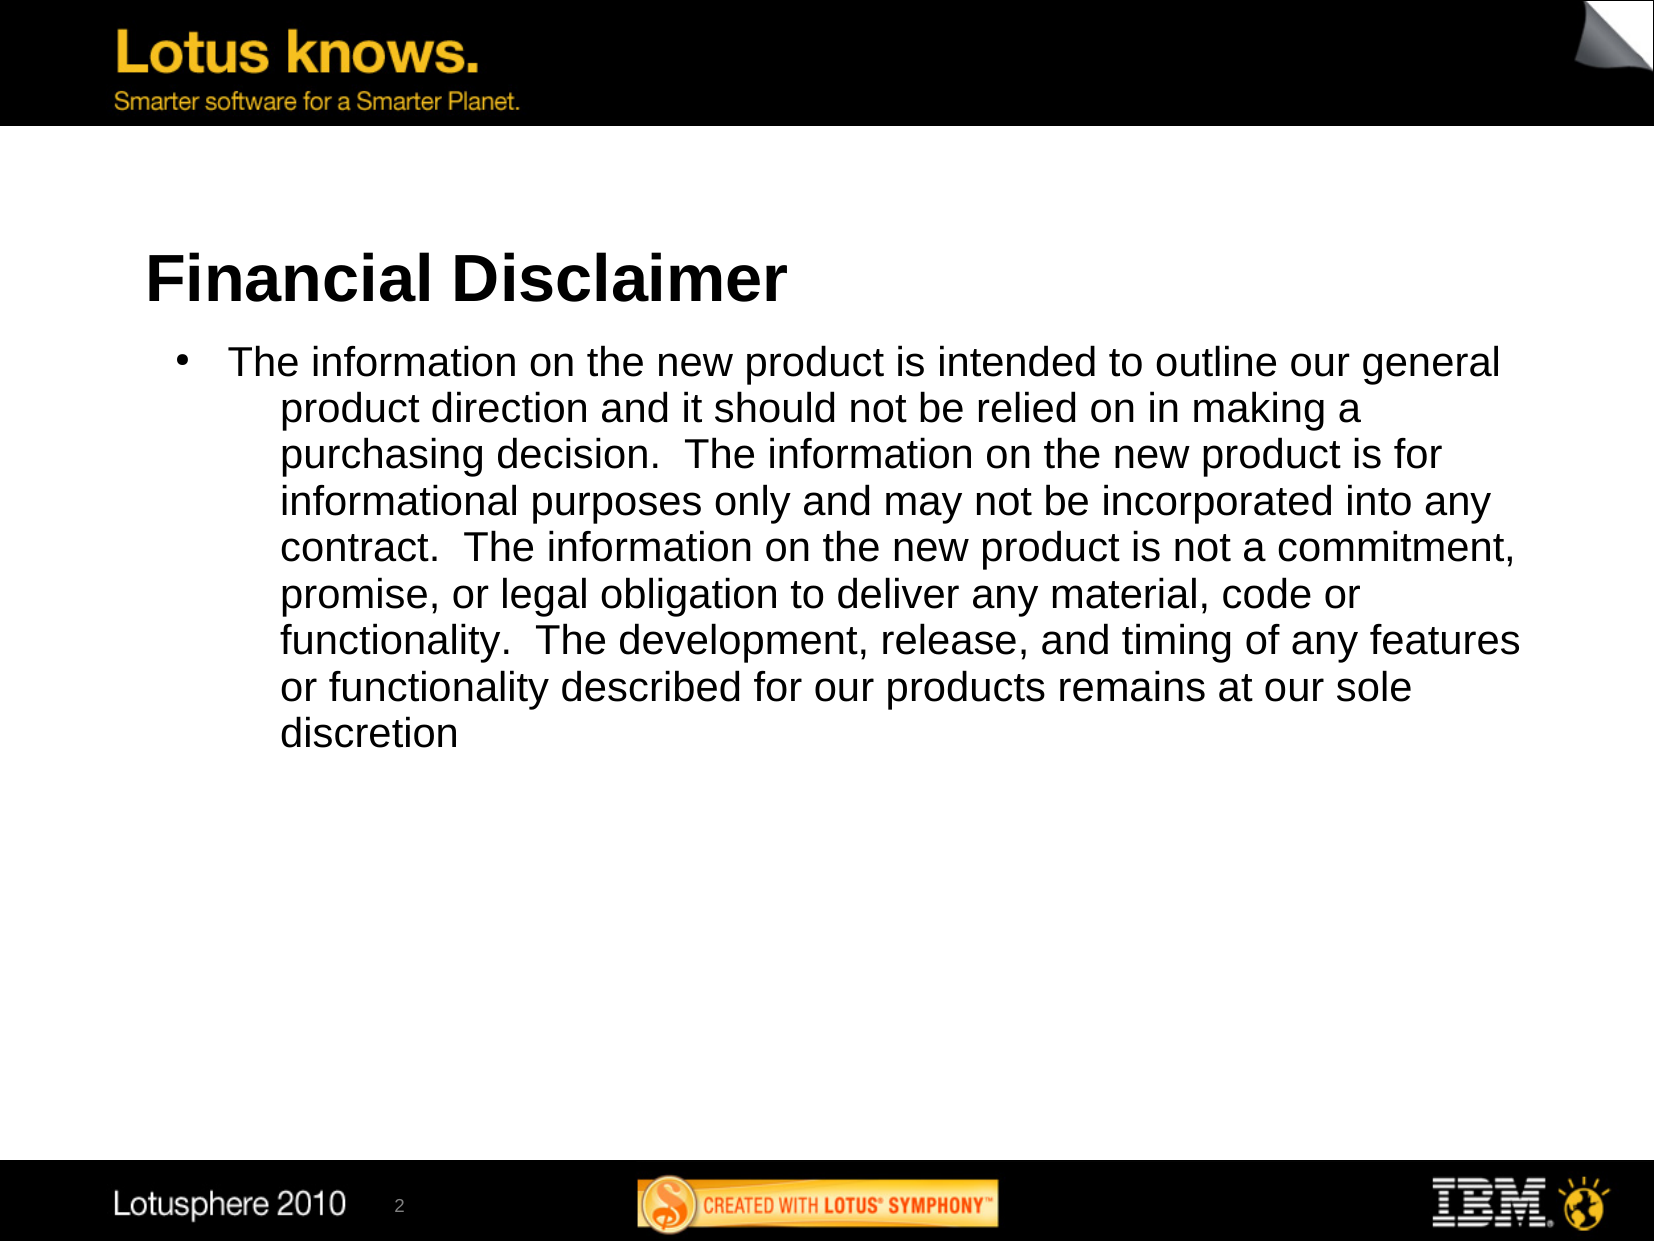

# Financial Disclaimer
The information on the new product is intended to outline our general product direction and it should not be relied on in making a purchasing decision. The information on the new product is for informational purposes only and may not be incorporated into any contract. The information on the new product is not a commitment, promise, or legal obligation to deliver any material, code or functionality. The development, release, and timing of any features or functionality described for our products remains at our sole discretion
2